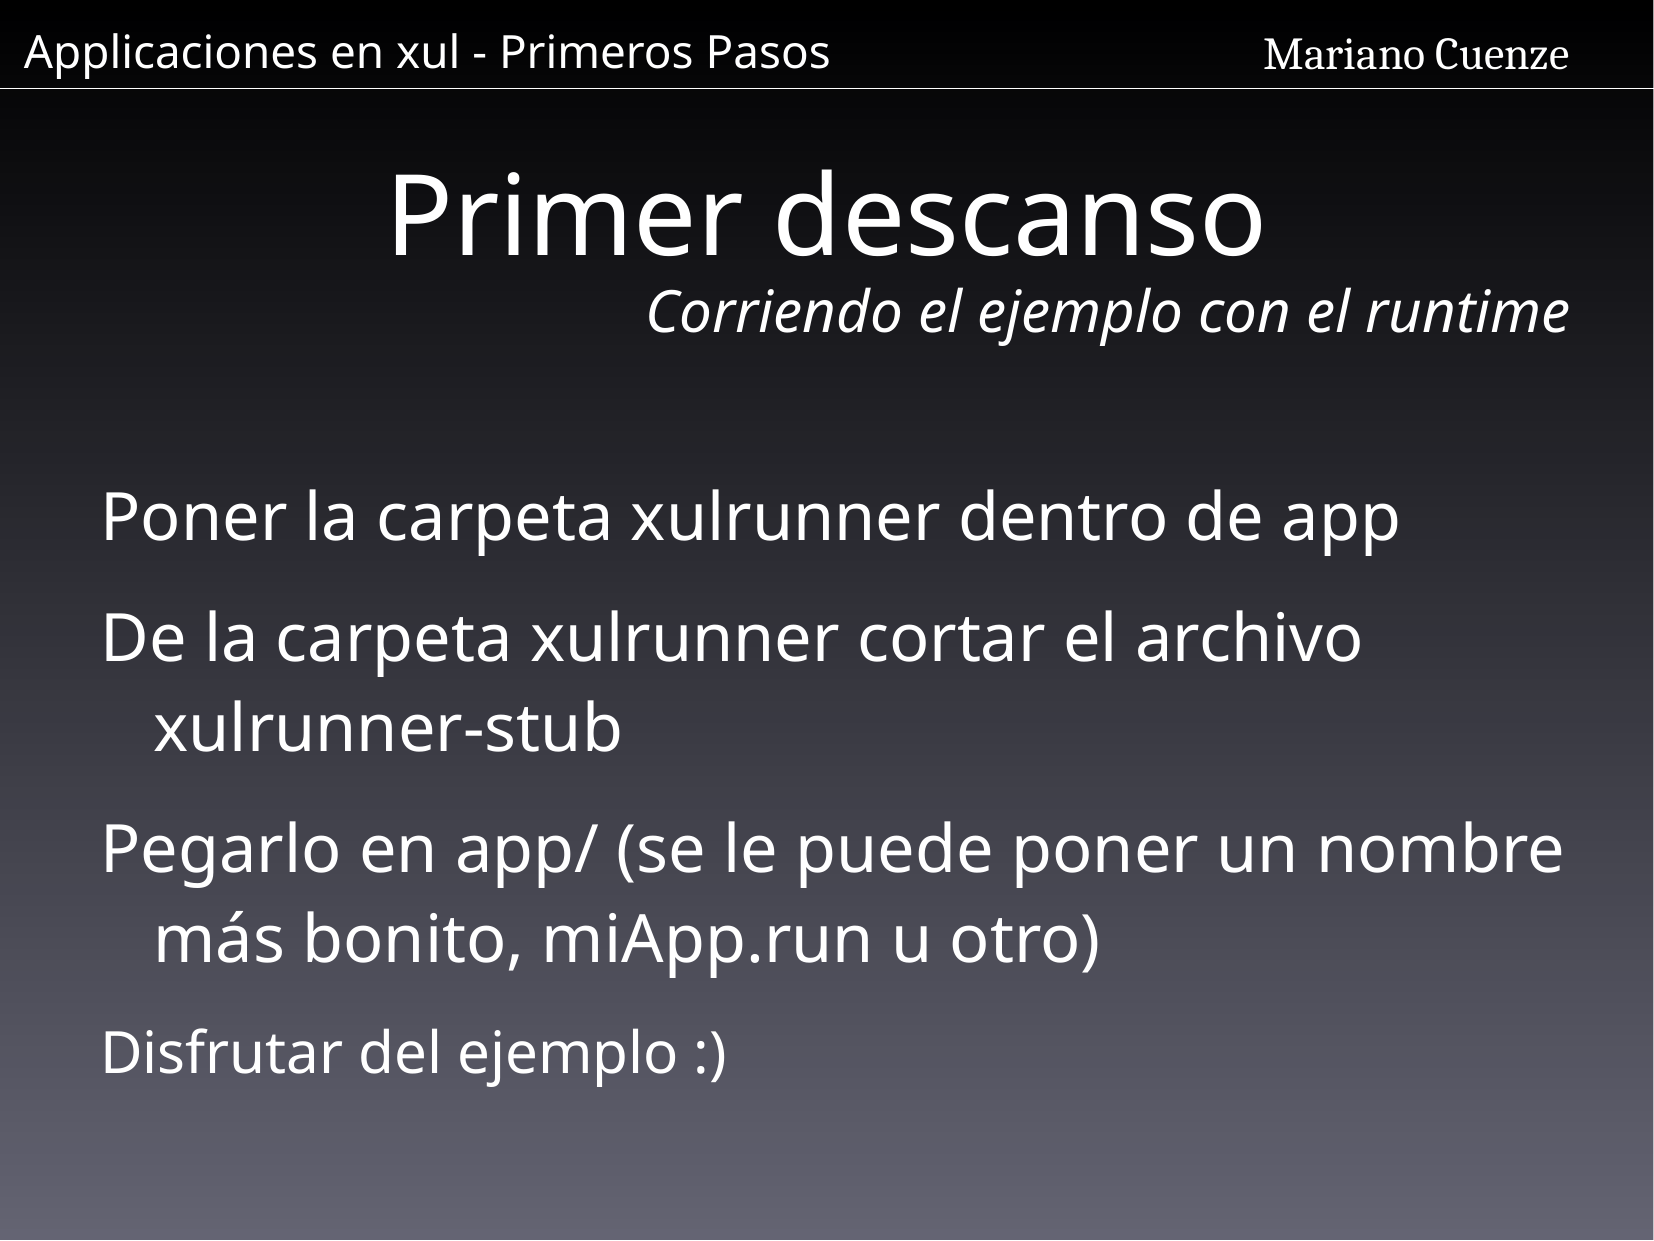

Applicaciones en xul - Primeros Pasos
Mariano Cuenze
# Primer descanso
Corriendo el ejemplo con el runtime
Poner la carpeta xulrunner dentro de app
De la carpeta xulrunner cortar el archivo
xulrunner-stub
Pegarlo en app/ (se le puede poner un nombre más bonito, miApp.run u otro)
Disfrutar del ejemplo :)